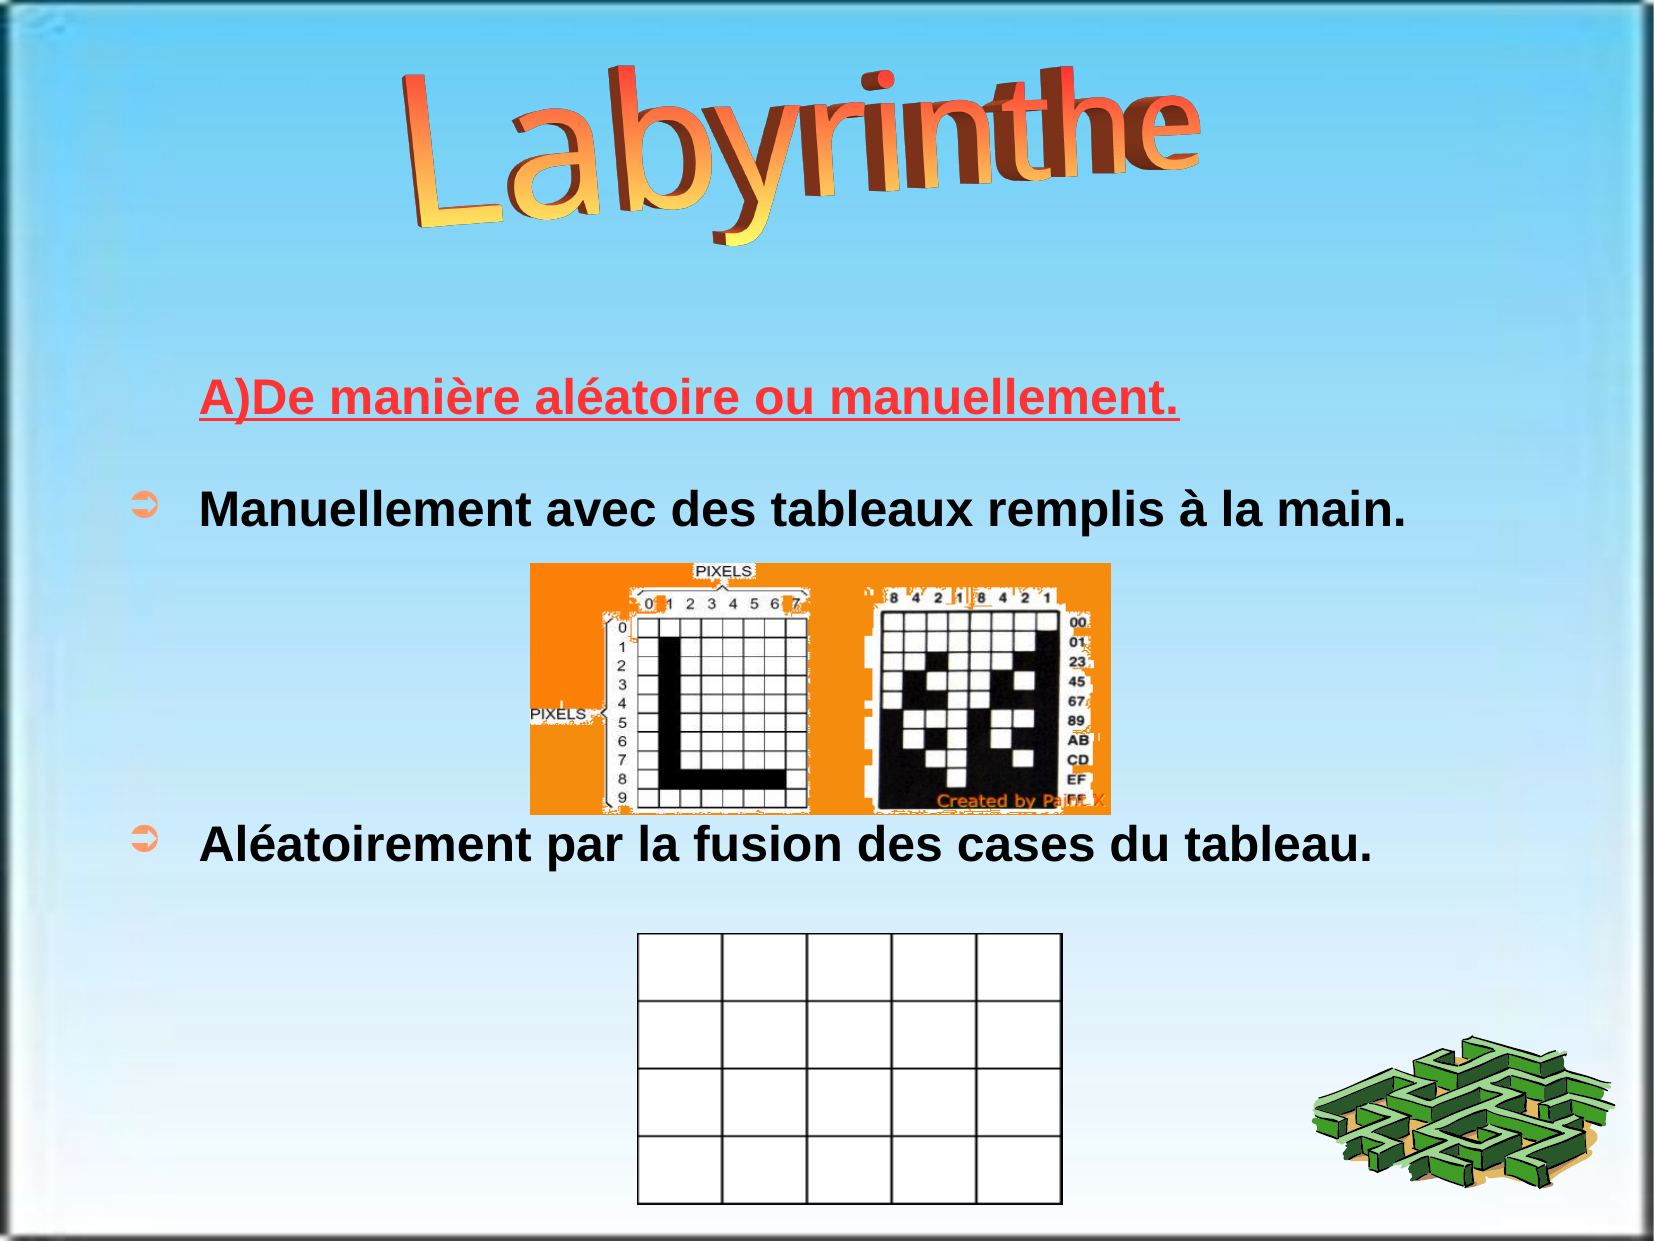

#
Labyrinthe
A)De manière aléatoire ou manuellement.
Manuellement avec des tableaux remplis à la main.
Aléatoirement par la fusion des cases du tableau.